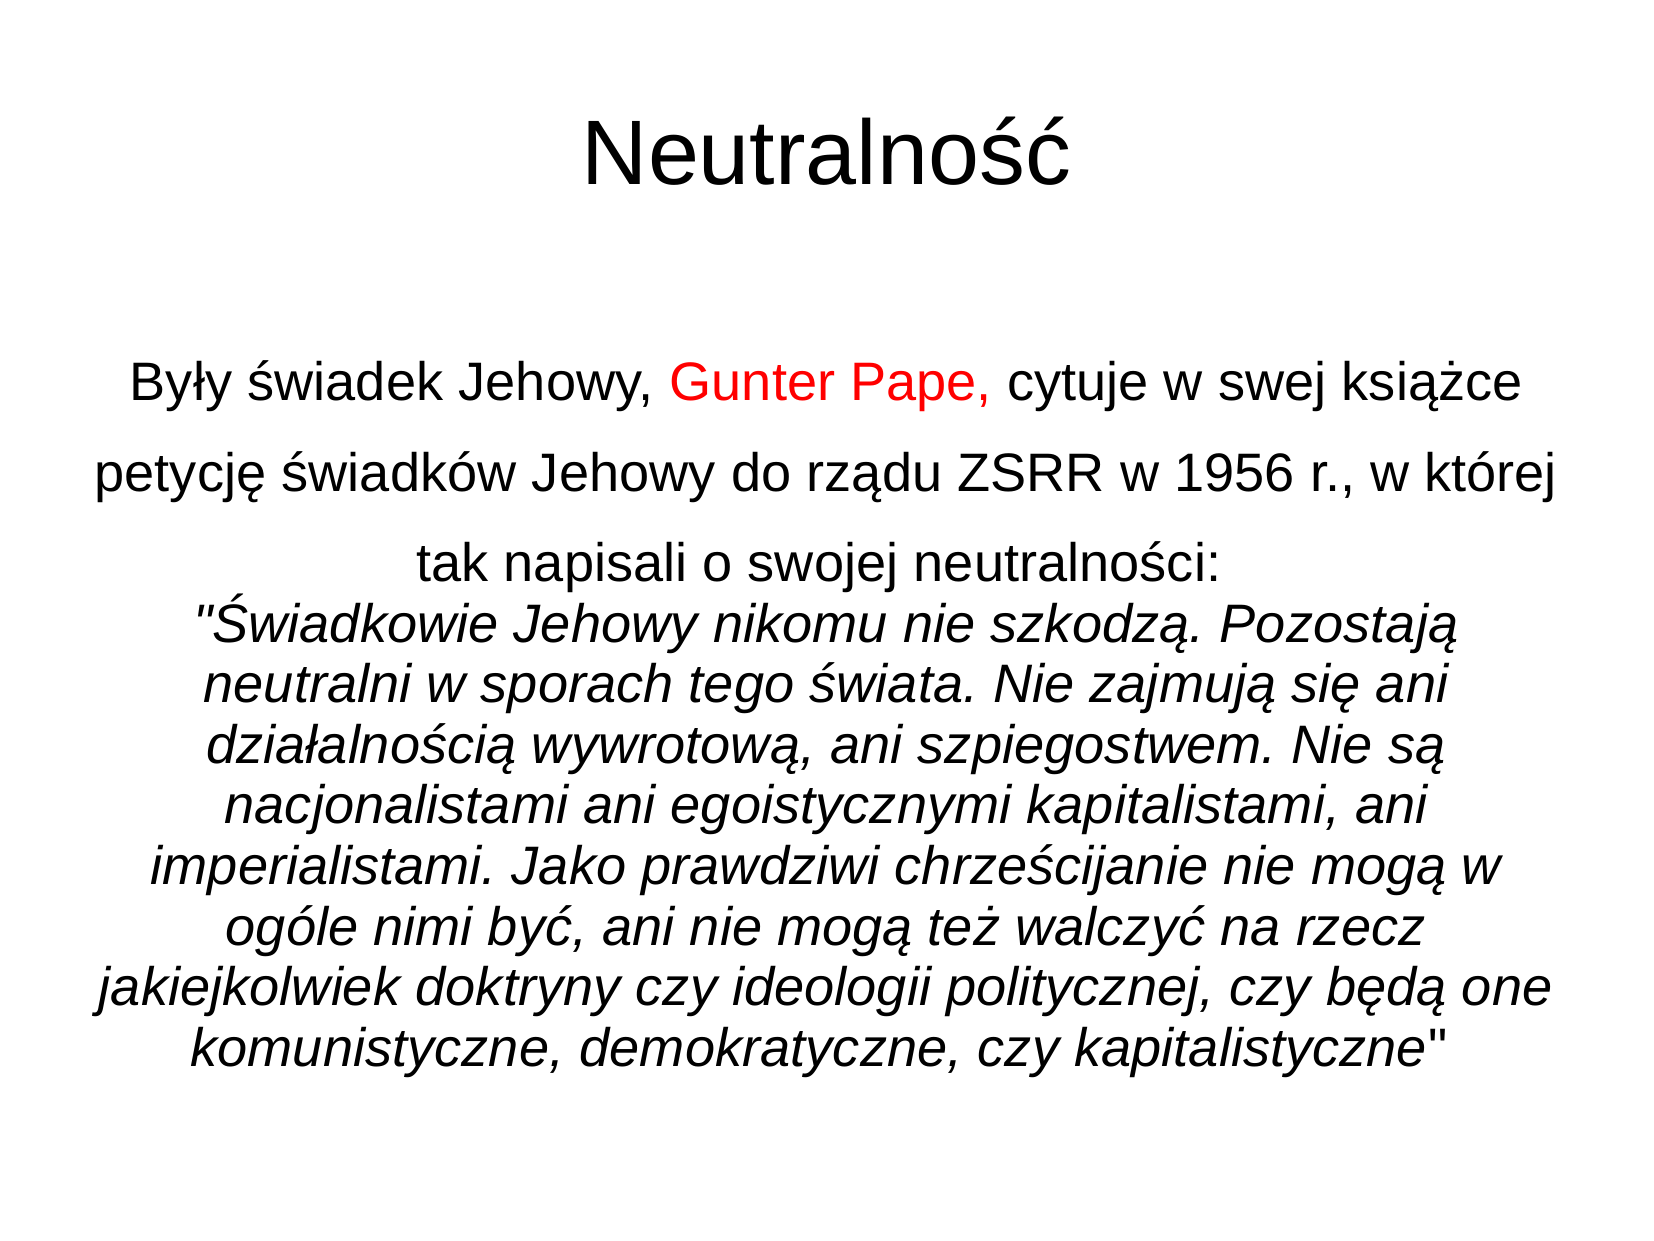

# Neutralność
Były świadek Jehowy, Gunter Pape, cytuje w swej książce petycję świadków Jehowy do rządu ZSRR w 1956 r., w której tak napisali o swojej neutralności:
"Świadkowie Jehowy nikomu nie szkodzą. Pozostają neutralni w sporach tego świata. Nie zajmują się ani działalnością wywrotową, ani szpiegostwem. Nie są nacjonalistami ani egoistycznymi kapitalistami, ani imperialistami. Jako prawdziwi chrześcijanie nie mogą w ogóle nimi być, ani nie mogą też walczyć na rzecz jakiejkolwiek doktryny czy ideologii politycznej, czy będą one komunistyczne, demokratyczne, czy kapitalistyczne"